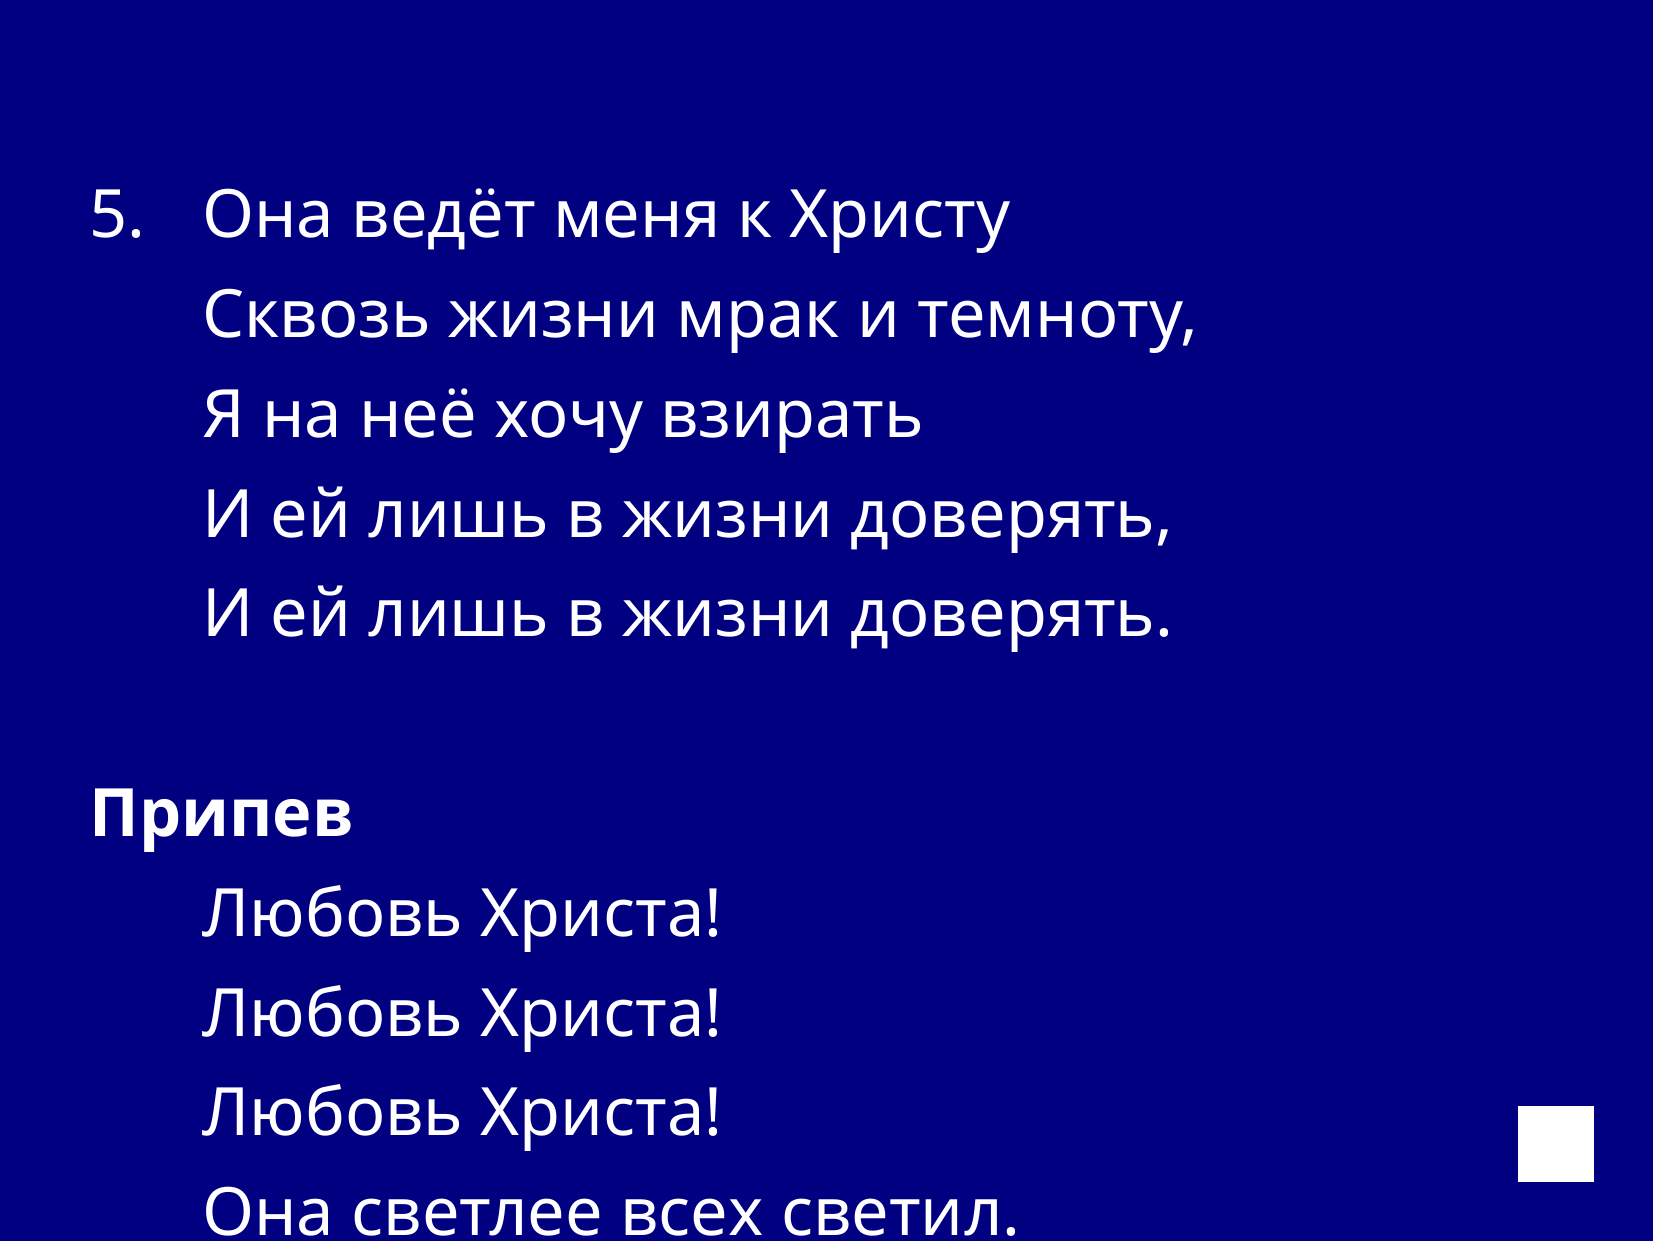

5.	Она ведёт меня к Христу
	Сквозь жизни мрак и темноту,
	Я на неё хочу взирать
	И ей лишь в жизни доверять,
	И ей лишь в жизни доверять.
Припев
	Любовь Христа!
	Любовь Христа!
	Любовь Христа!
	Она светлее всех светил.